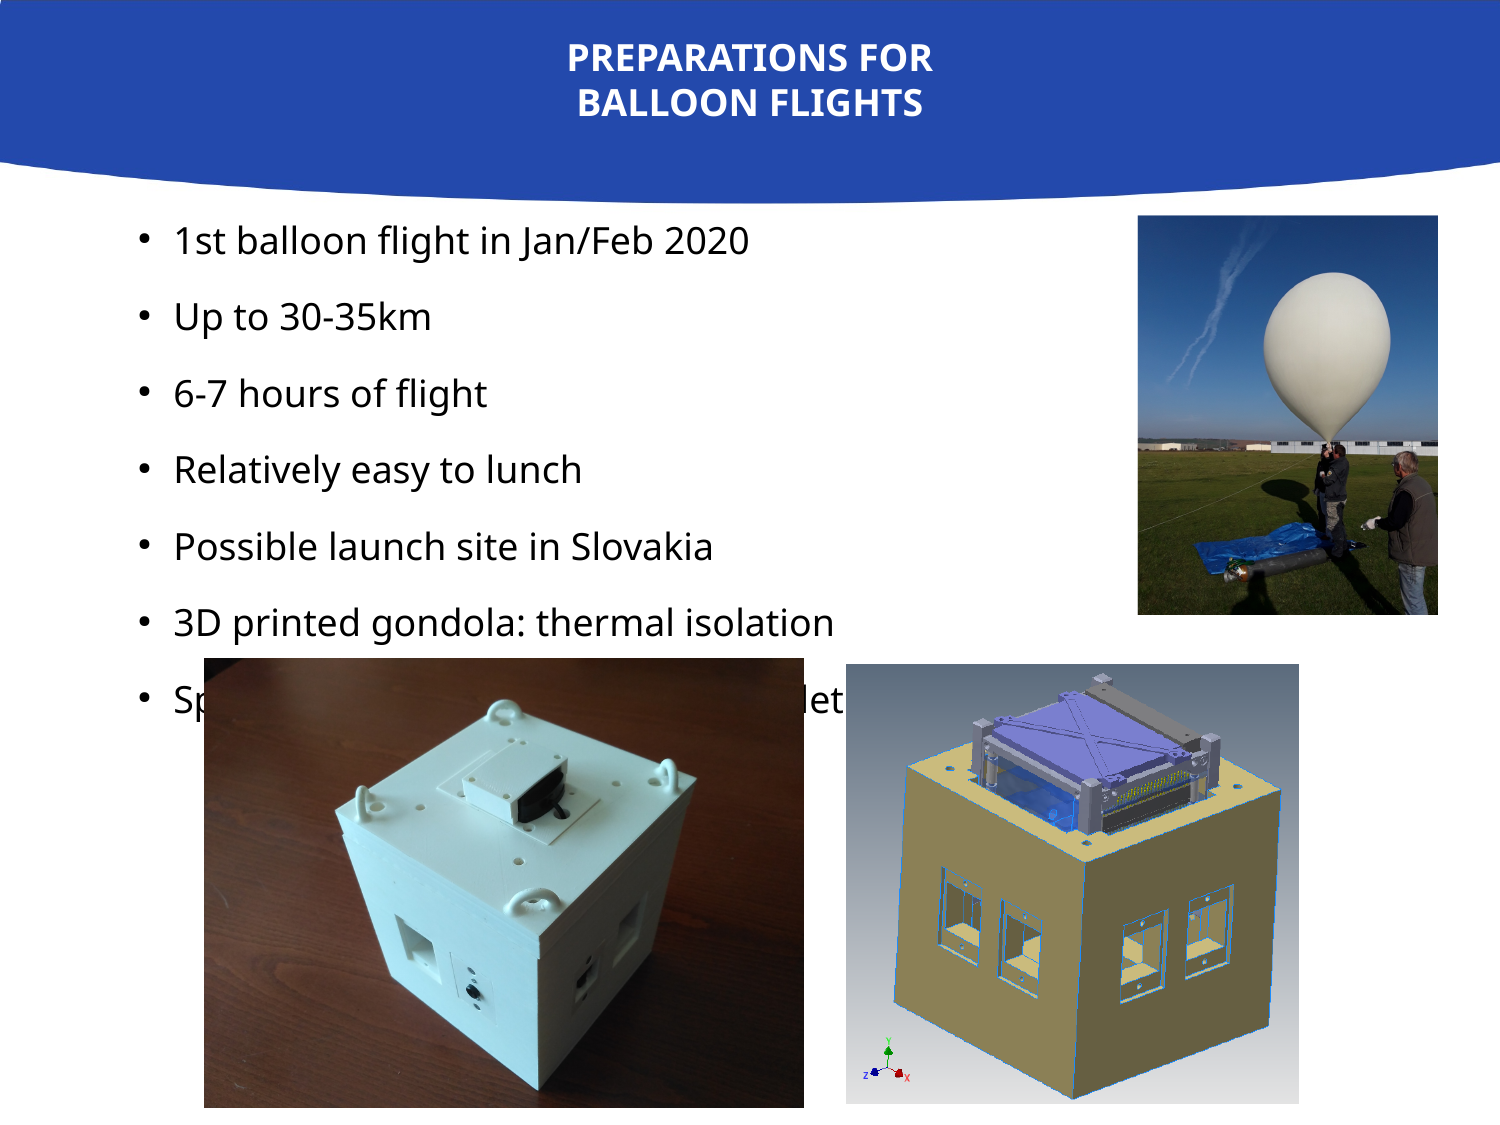

# Preparations for balloon flights
1st balloon flight in Jan/Feb 2020
Up to 30-35km
6-7 hours of flight
Relatively easy to lunch
Possible launch site in Slovakia
3D printed gondola: thermal isolation
Spin-off: IR sensors based attitude determination